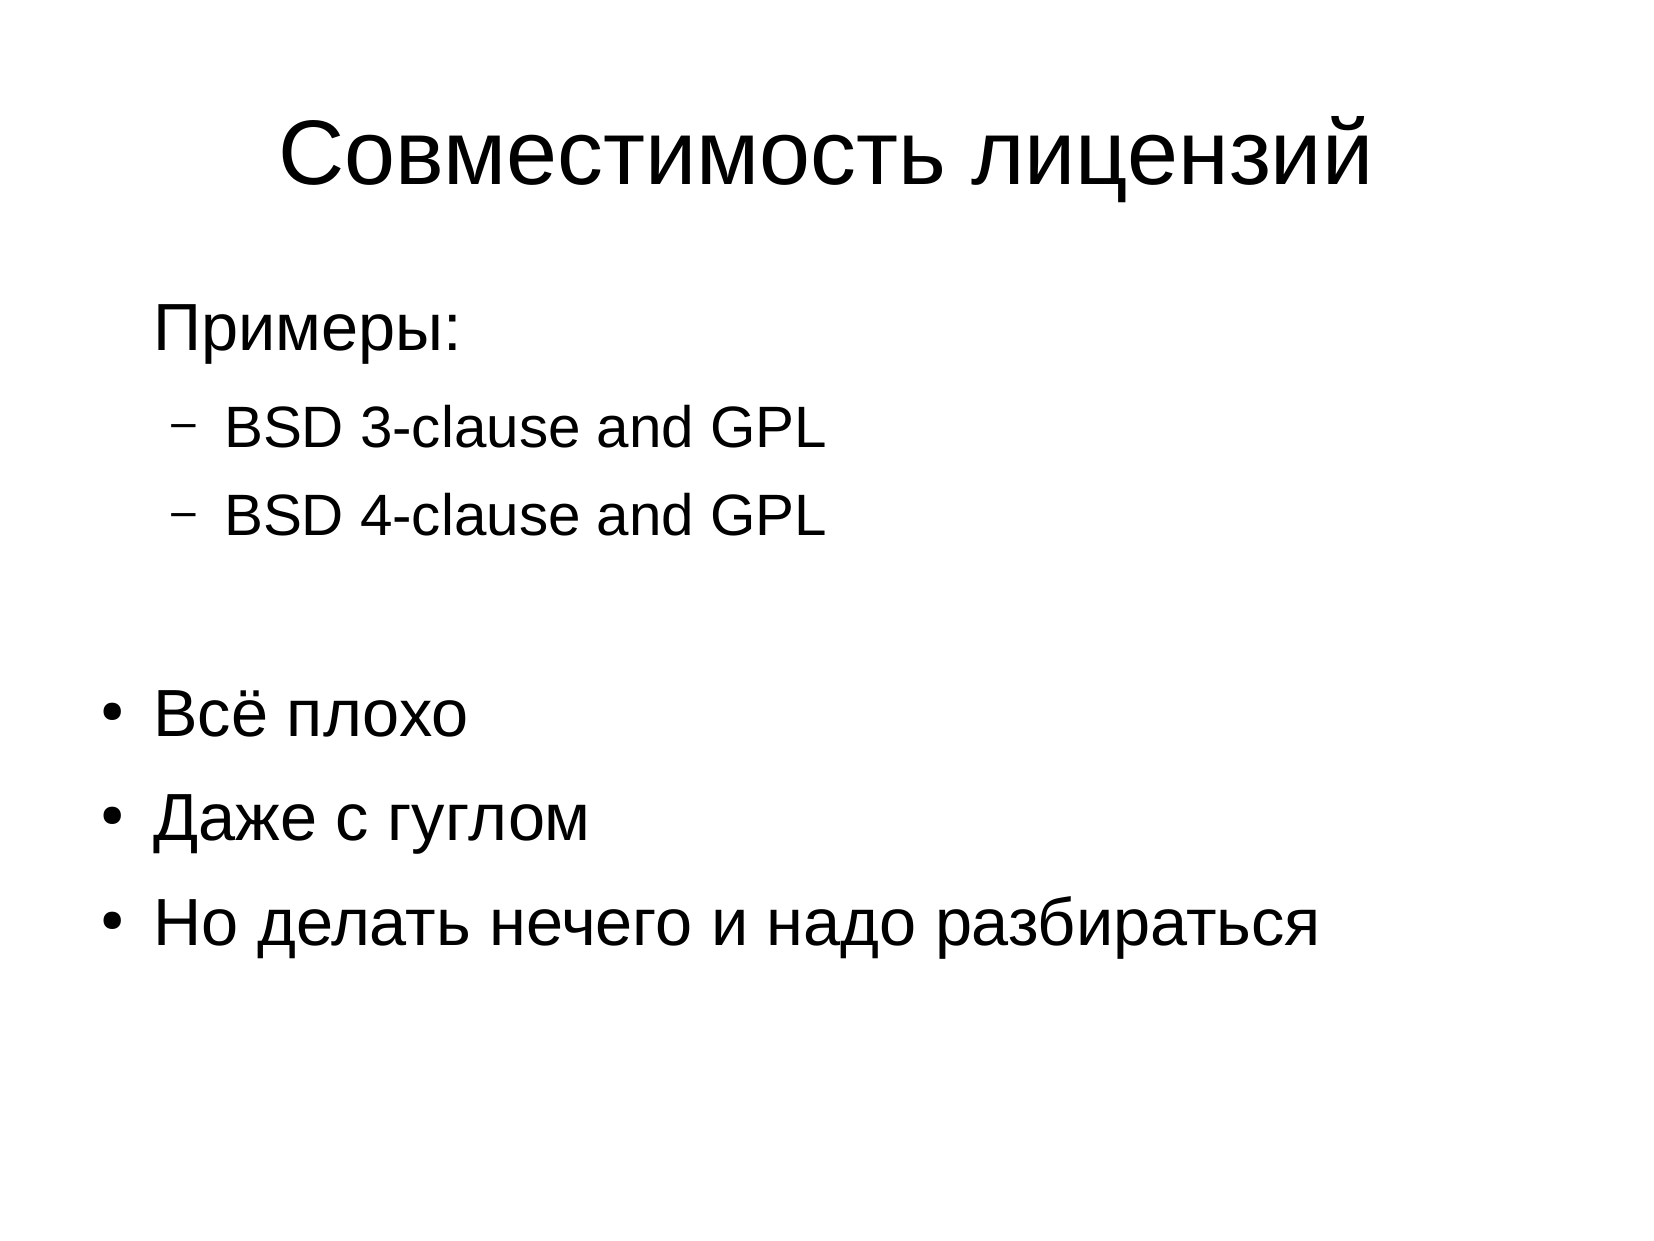

# Совместимость лицензий
Примеры:
BSD 3-clause and GPL
BSD 4-clause and GPL
Всё плохо
Даже с гуглом
Но делать нечего и надо разбираться